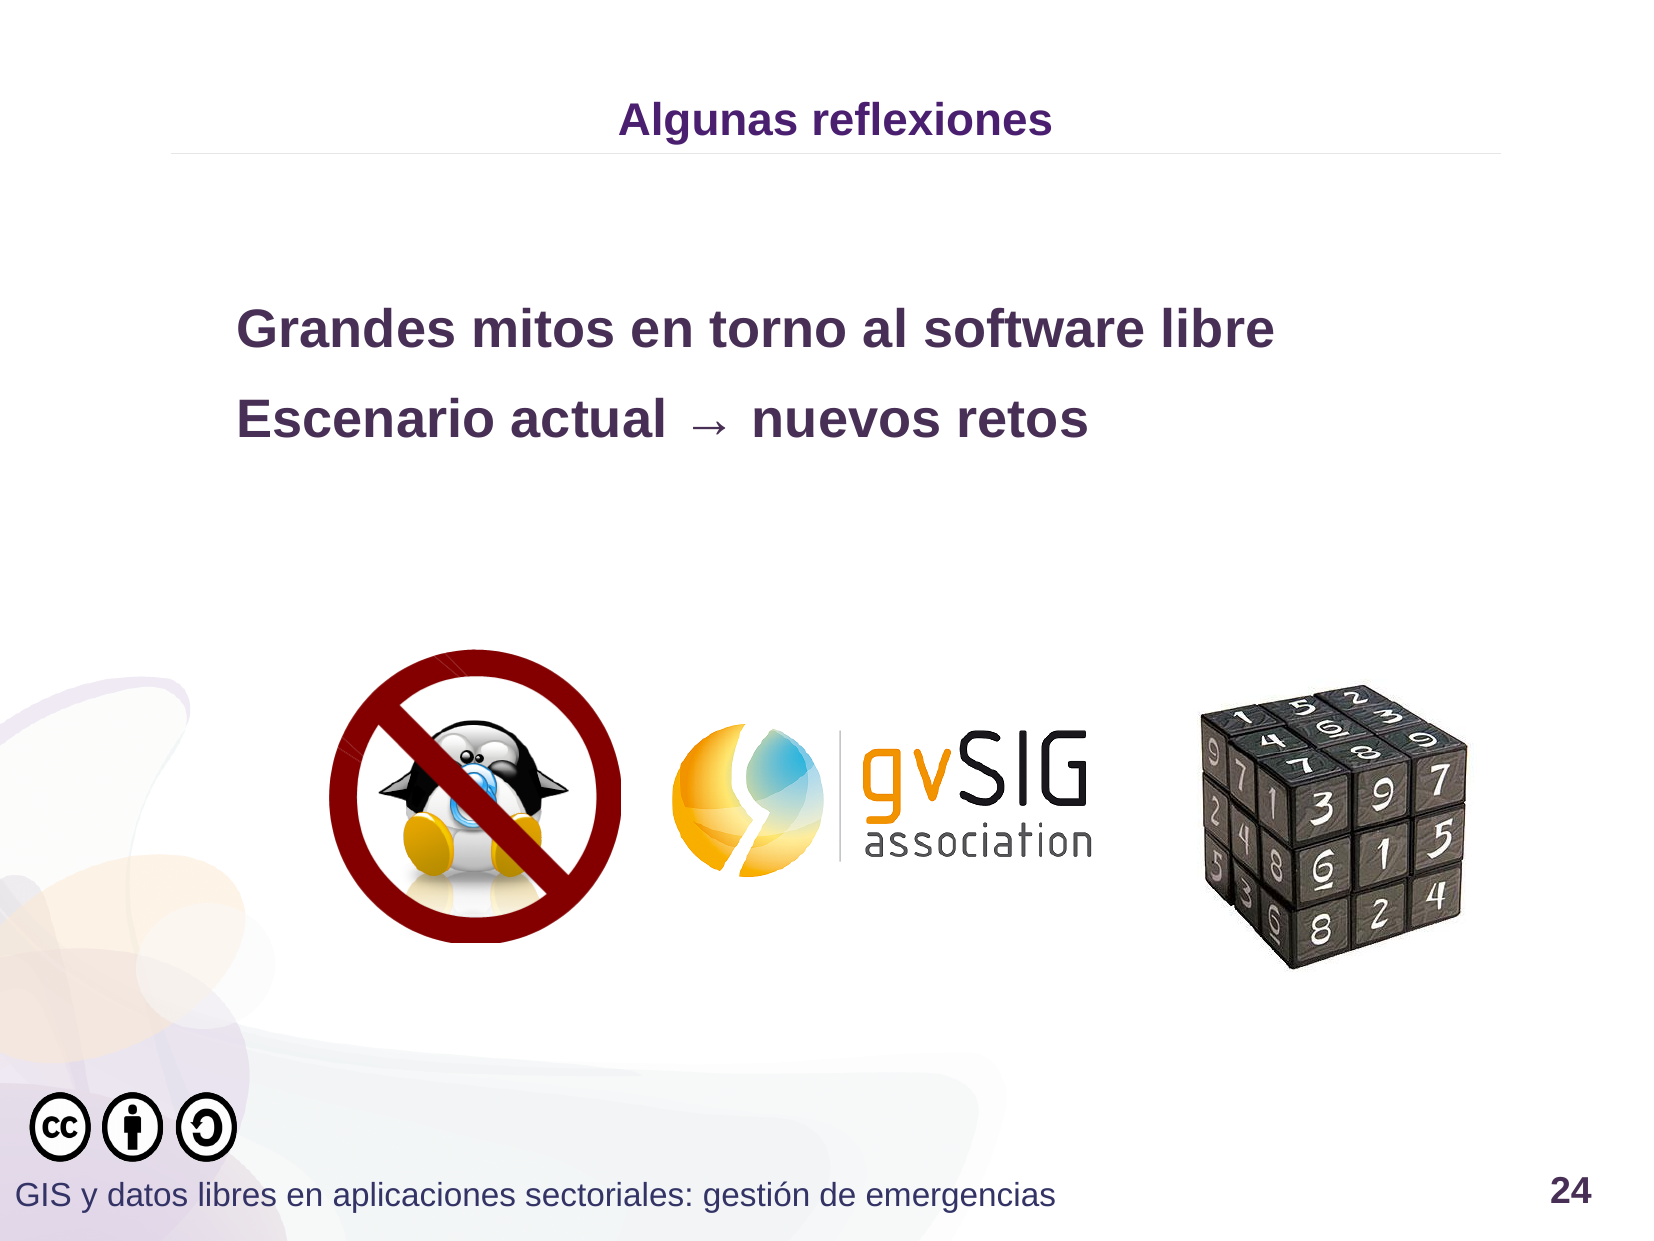

Algunas reflexiones
Grandes mitos en torno al software libre
Escenario actual → nuevos retos